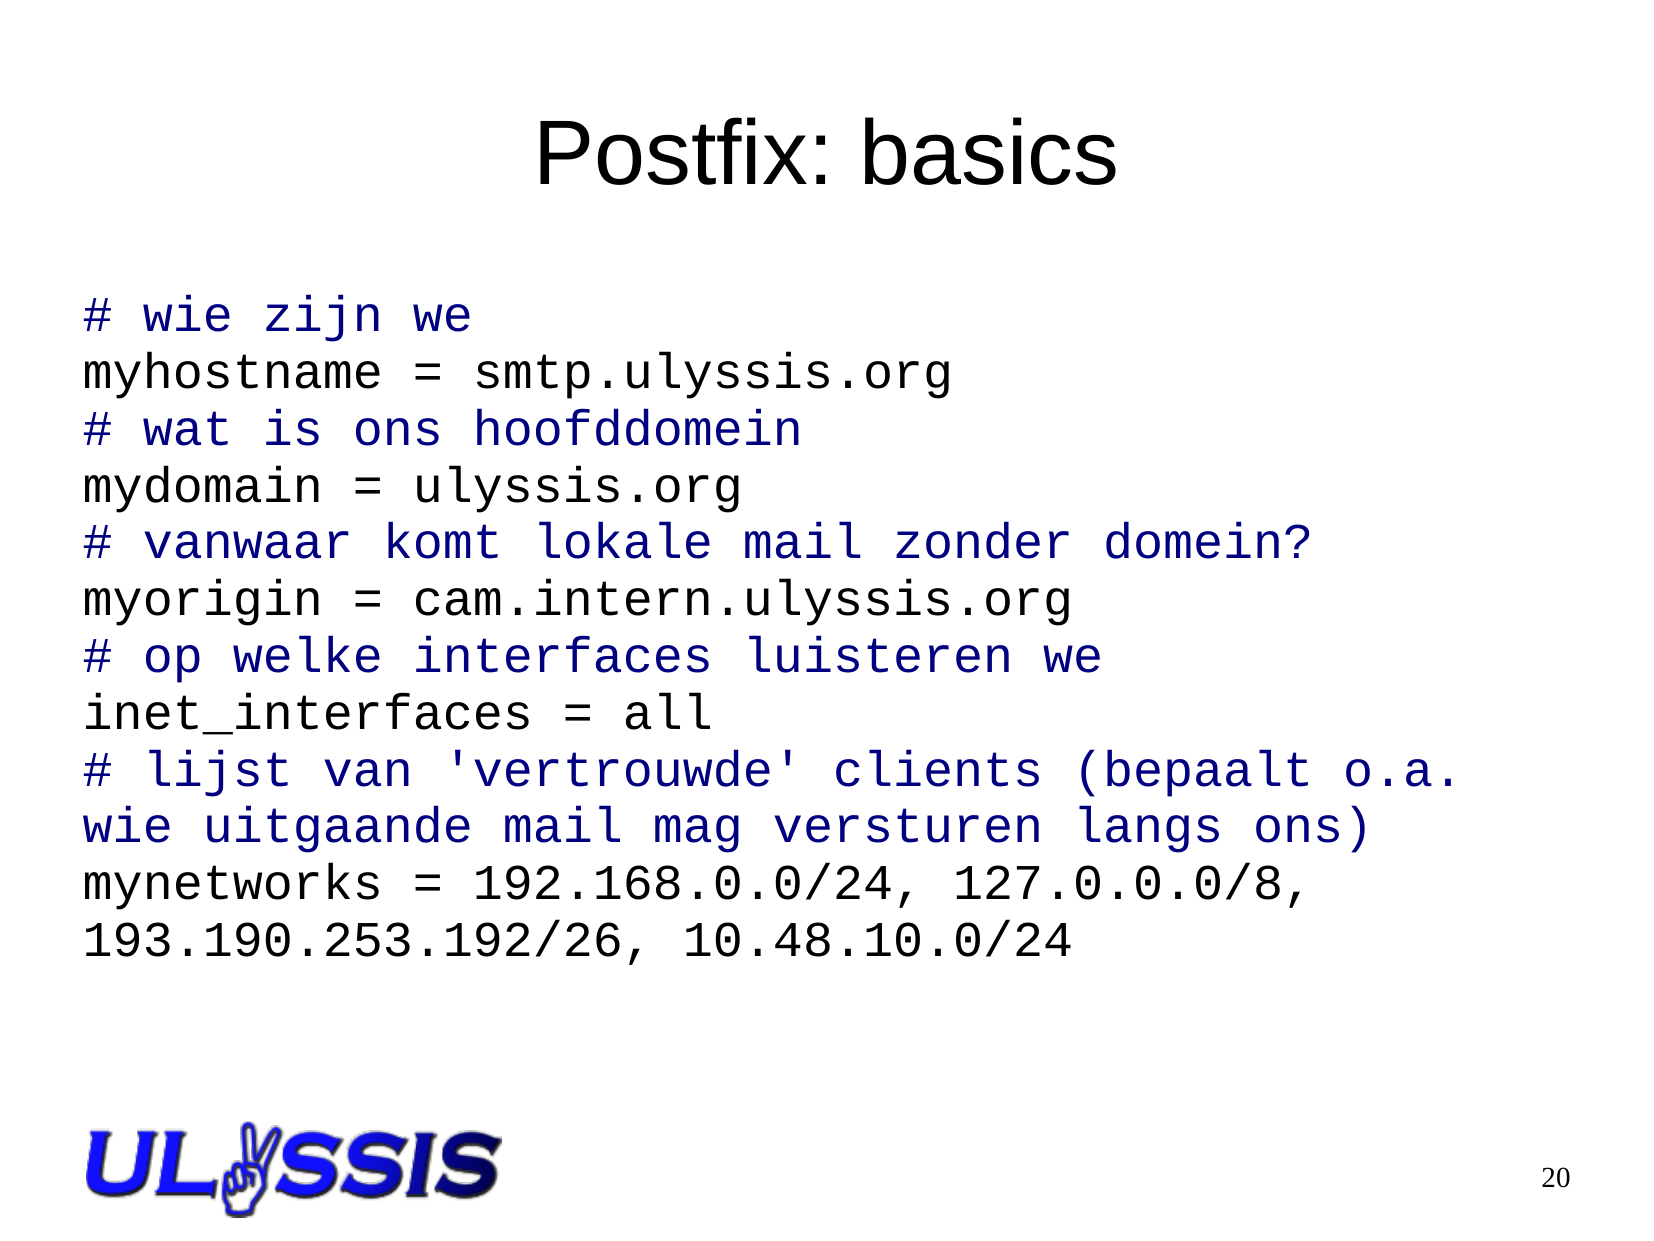

# Postfix: basics
# wie zijn we
myhostname = smtp.ulyssis.org
# wat is ons hoofddomein
mydomain = ulyssis.org
# vanwaar komt lokale mail zonder domein?
myorigin = cam.intern.ulyssis.org
# op welke interfaces luisteren we
inet_interfaces = all
# lijst van 'vertrouwde' clients (bepaalt o.a. wie uitgaande mail mag versturen langs ons)
mynetworks = 192.168.0.0/24, 127.0.0.0/8, 193.190.253.192/26, 10.48.10.0/24
20